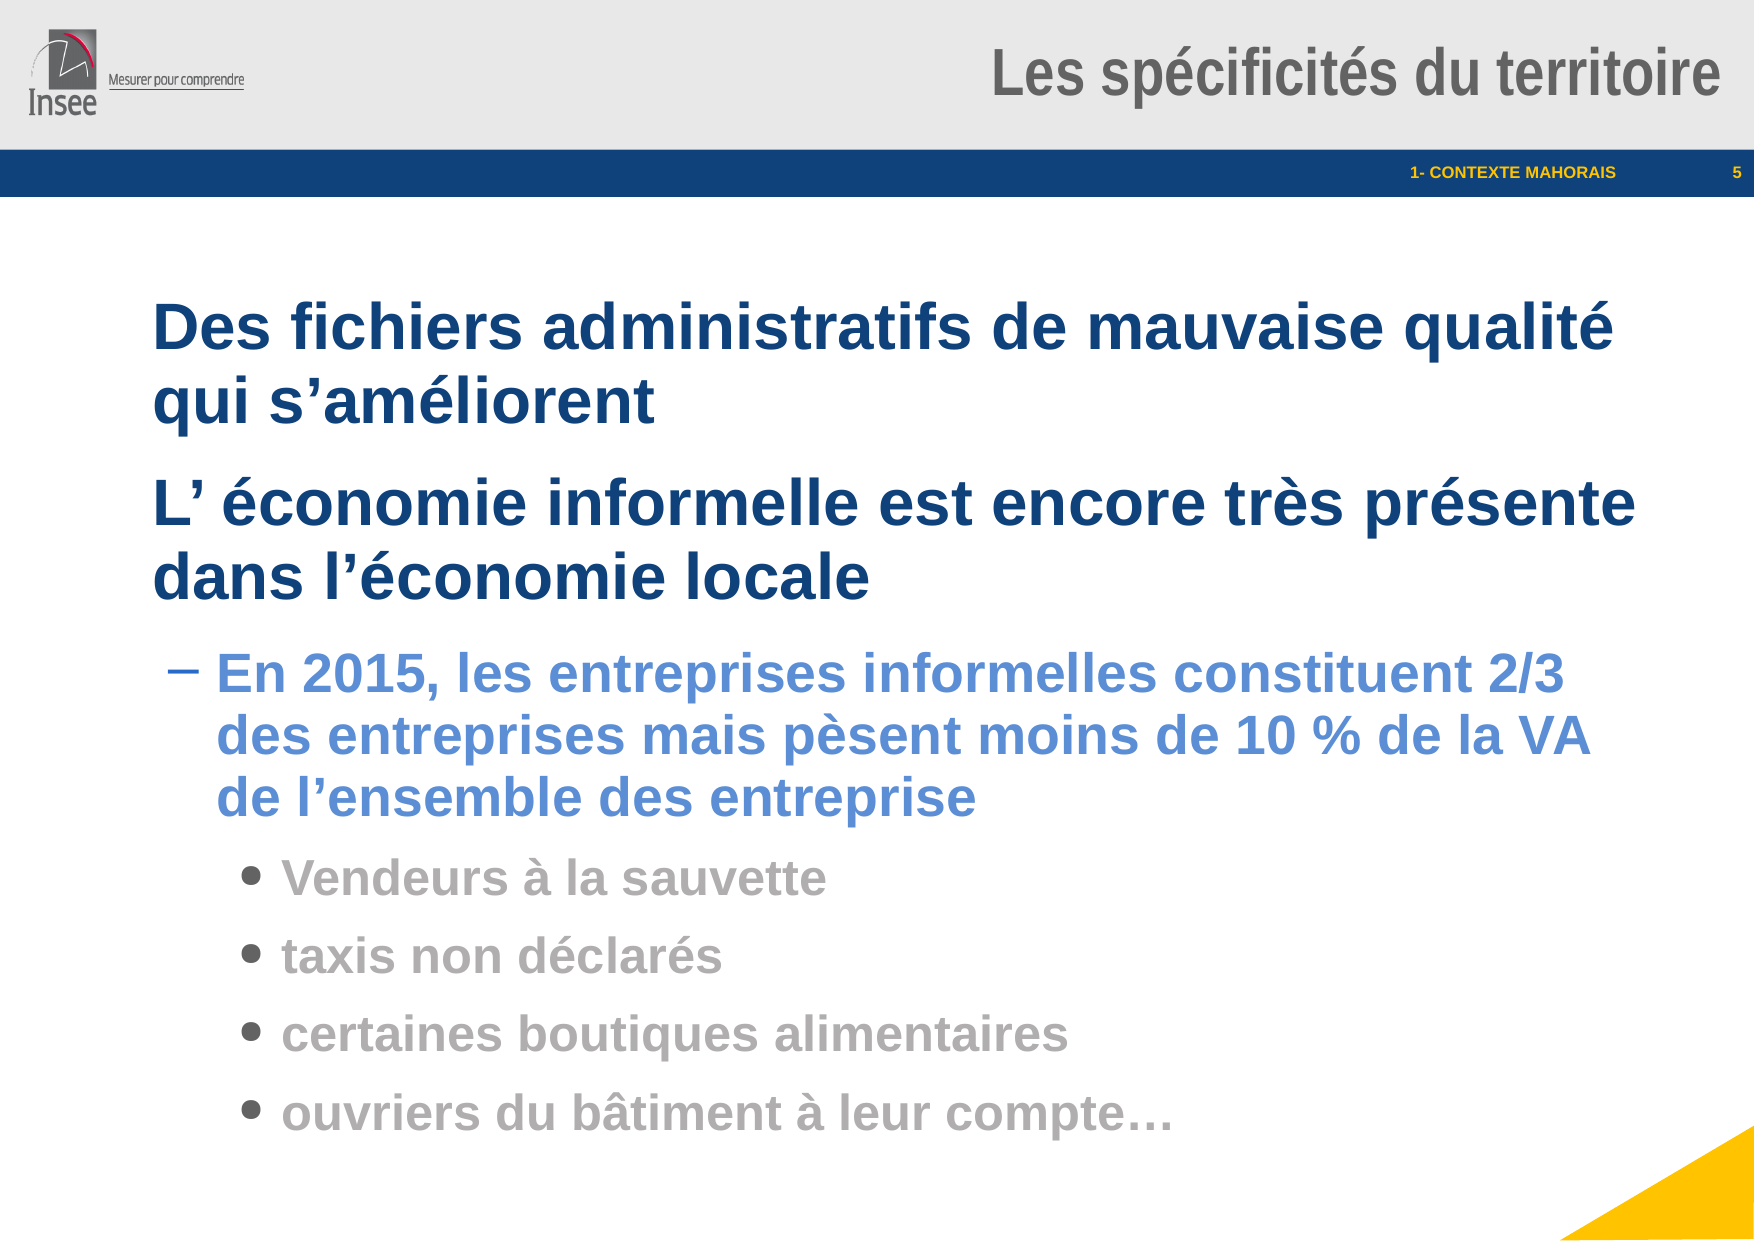

# Les spécificités du territoire
5
Des fichiers administratifs de mauvaise qualité qui s’améliorent
L’ économie informelle est encore très présente dans l’économie locale
En 2015, les entreprises informelles constituent 2/3 des entreprises mais pèsent moins de 10 % de la VA de l’ensemble des entreprise
Vendeurs à la sauvette
taxis non déclarés
certaines boutiques alimentaires
ouvriers du bâtiment à leur compte…